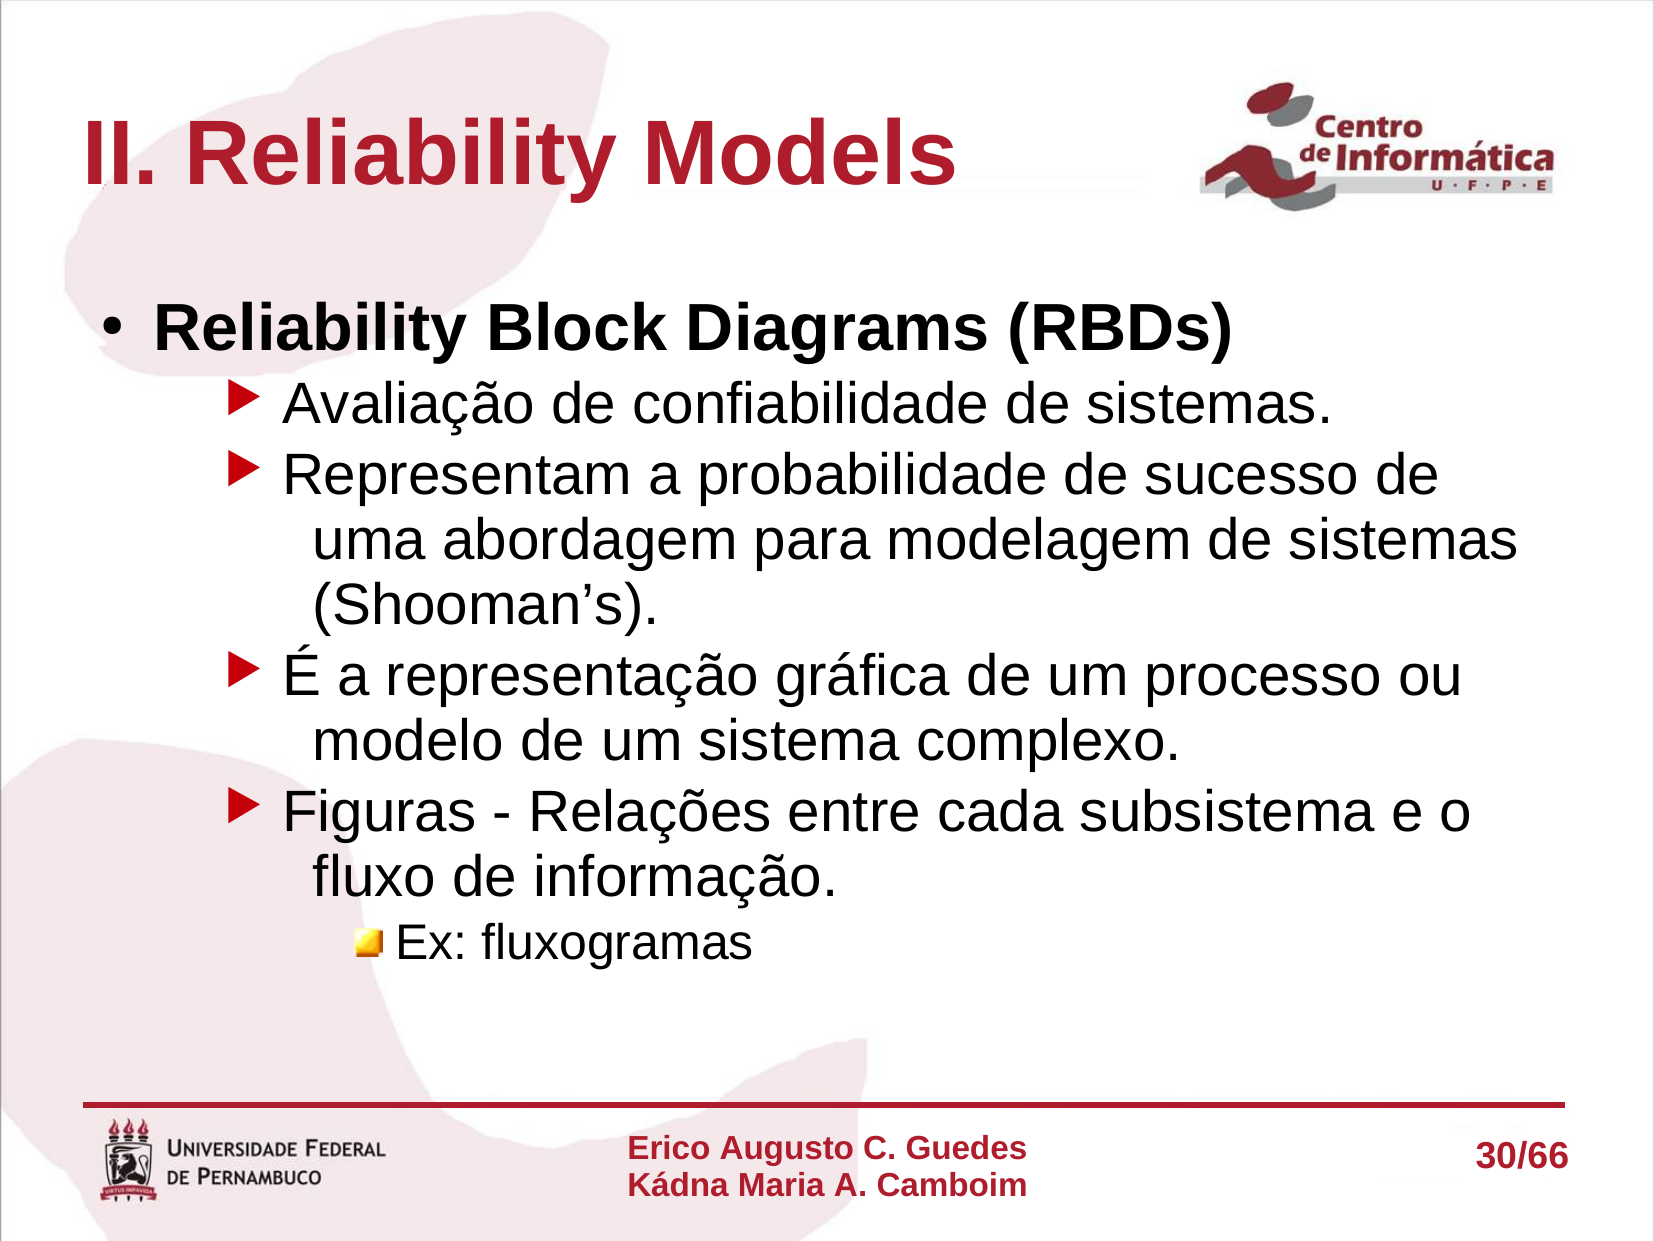

# II. Reliability Models
Reliability Block Diagrams (RBDs)
 Avaliação de confiabilidade de sistemas.
 Representam a probabilidade de sucesso de uma abordagem para modelagem de sistemas (Shooman’s).
 É a representação gráfica de um processo ou modelo de um sistema complexo.
 Figuras - Relações entre cada subsistema e o fluxo de informação.
Ex: fluxogramas